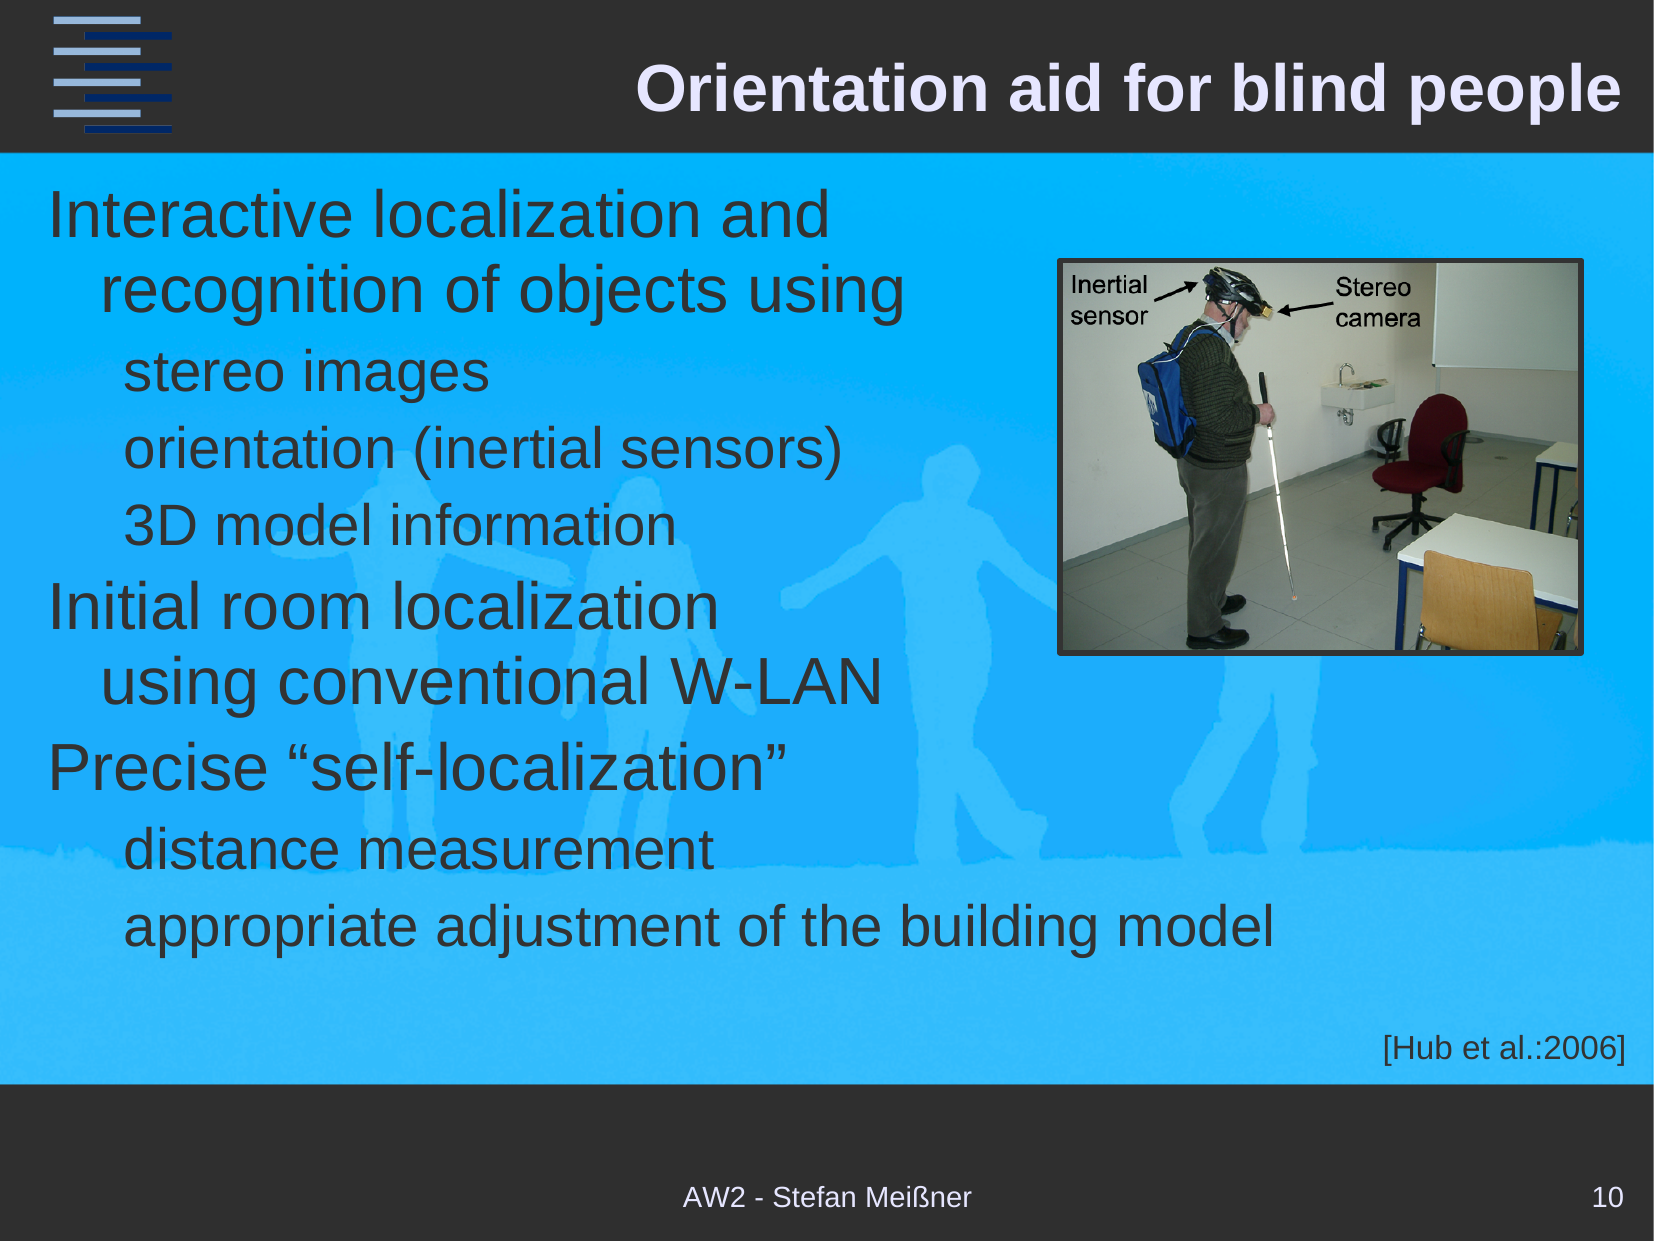

# Orientation aid for blind people
Interactive localization and
recognition of objects using
stereo images
orientation (inertial sensors)
3D model information
Initial room localization
using conventional W-LAN
Precise “self-localization”
distance measurement
appropriate adjustment of the building model
[Hub et al.:2006]
AW2 - Stefan Meißner
10